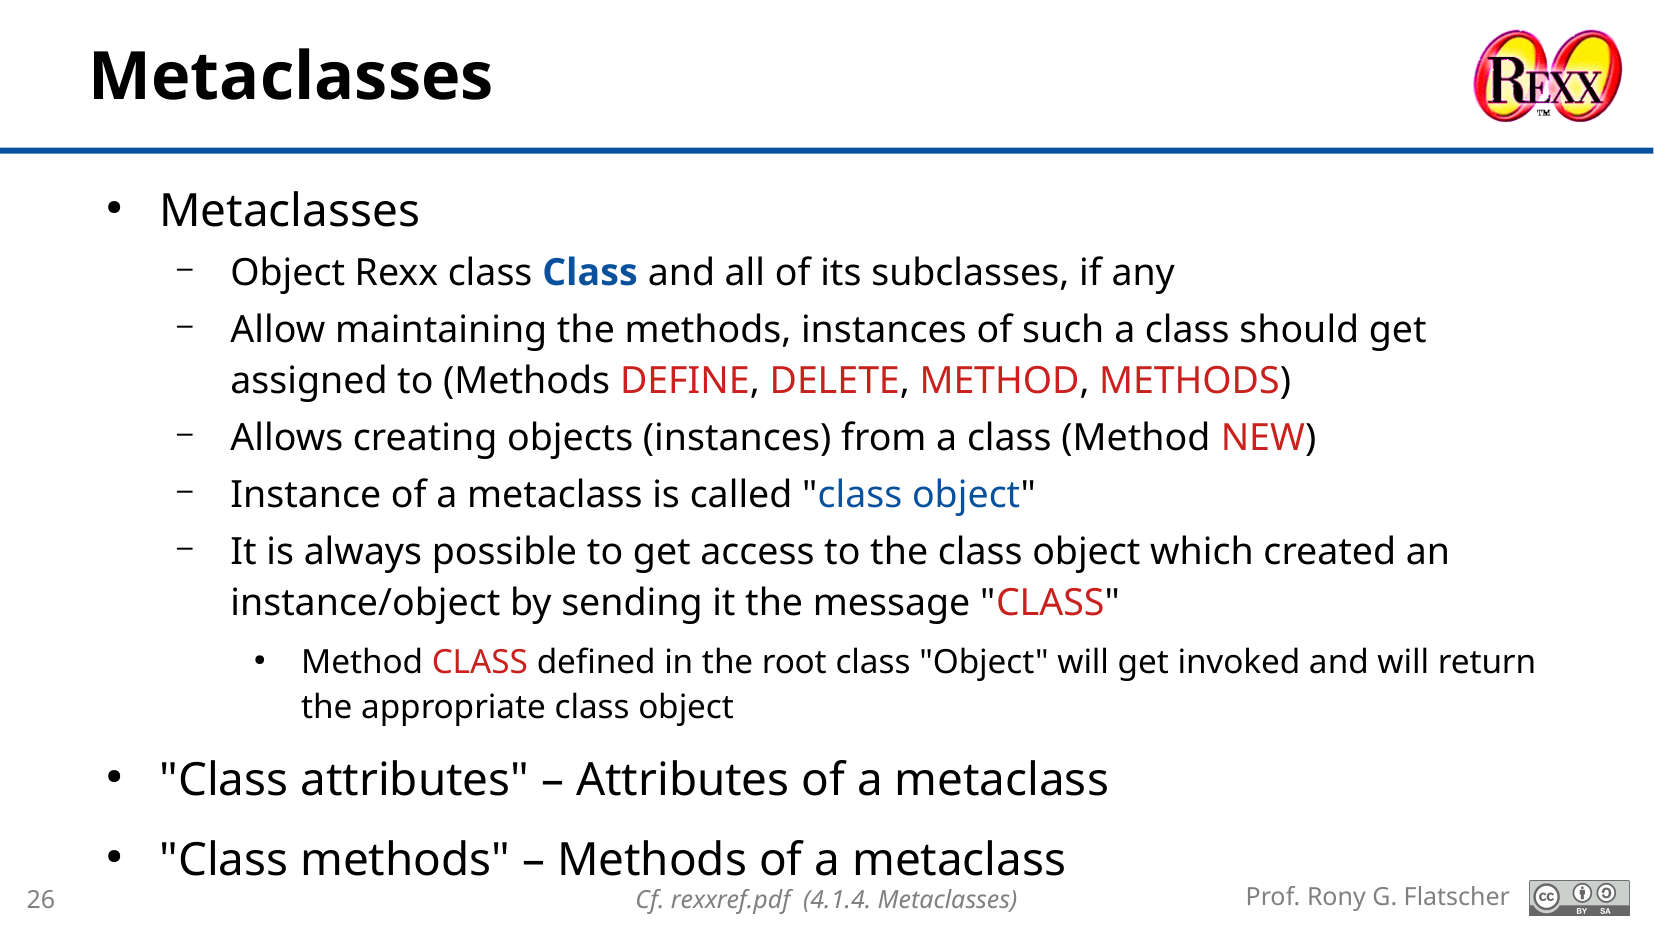

# Metaclasses
Metaclasses
Object Rexx class Class and all of its subclasses, if any
Allow maintaining the methods, instances of such a class should get assigned to (Methods DEFINE, DELETE, METHOD, METHODS)
Allows creating objects (instances) from a class (Method NEW)
Instance of a metaclass is called "class object"
It is always possible to get access to the class object which created an instance/object by sending it the message "CLASS"
Method CLASS defined in the root class "Object" will get invoked and will return the appropriate class object
"Class attributes" – Attributes of a metaclass
"Class methods" – Methods of a metaclass
Cf. rexxref.pdf (4.1.4. Metaclasses)